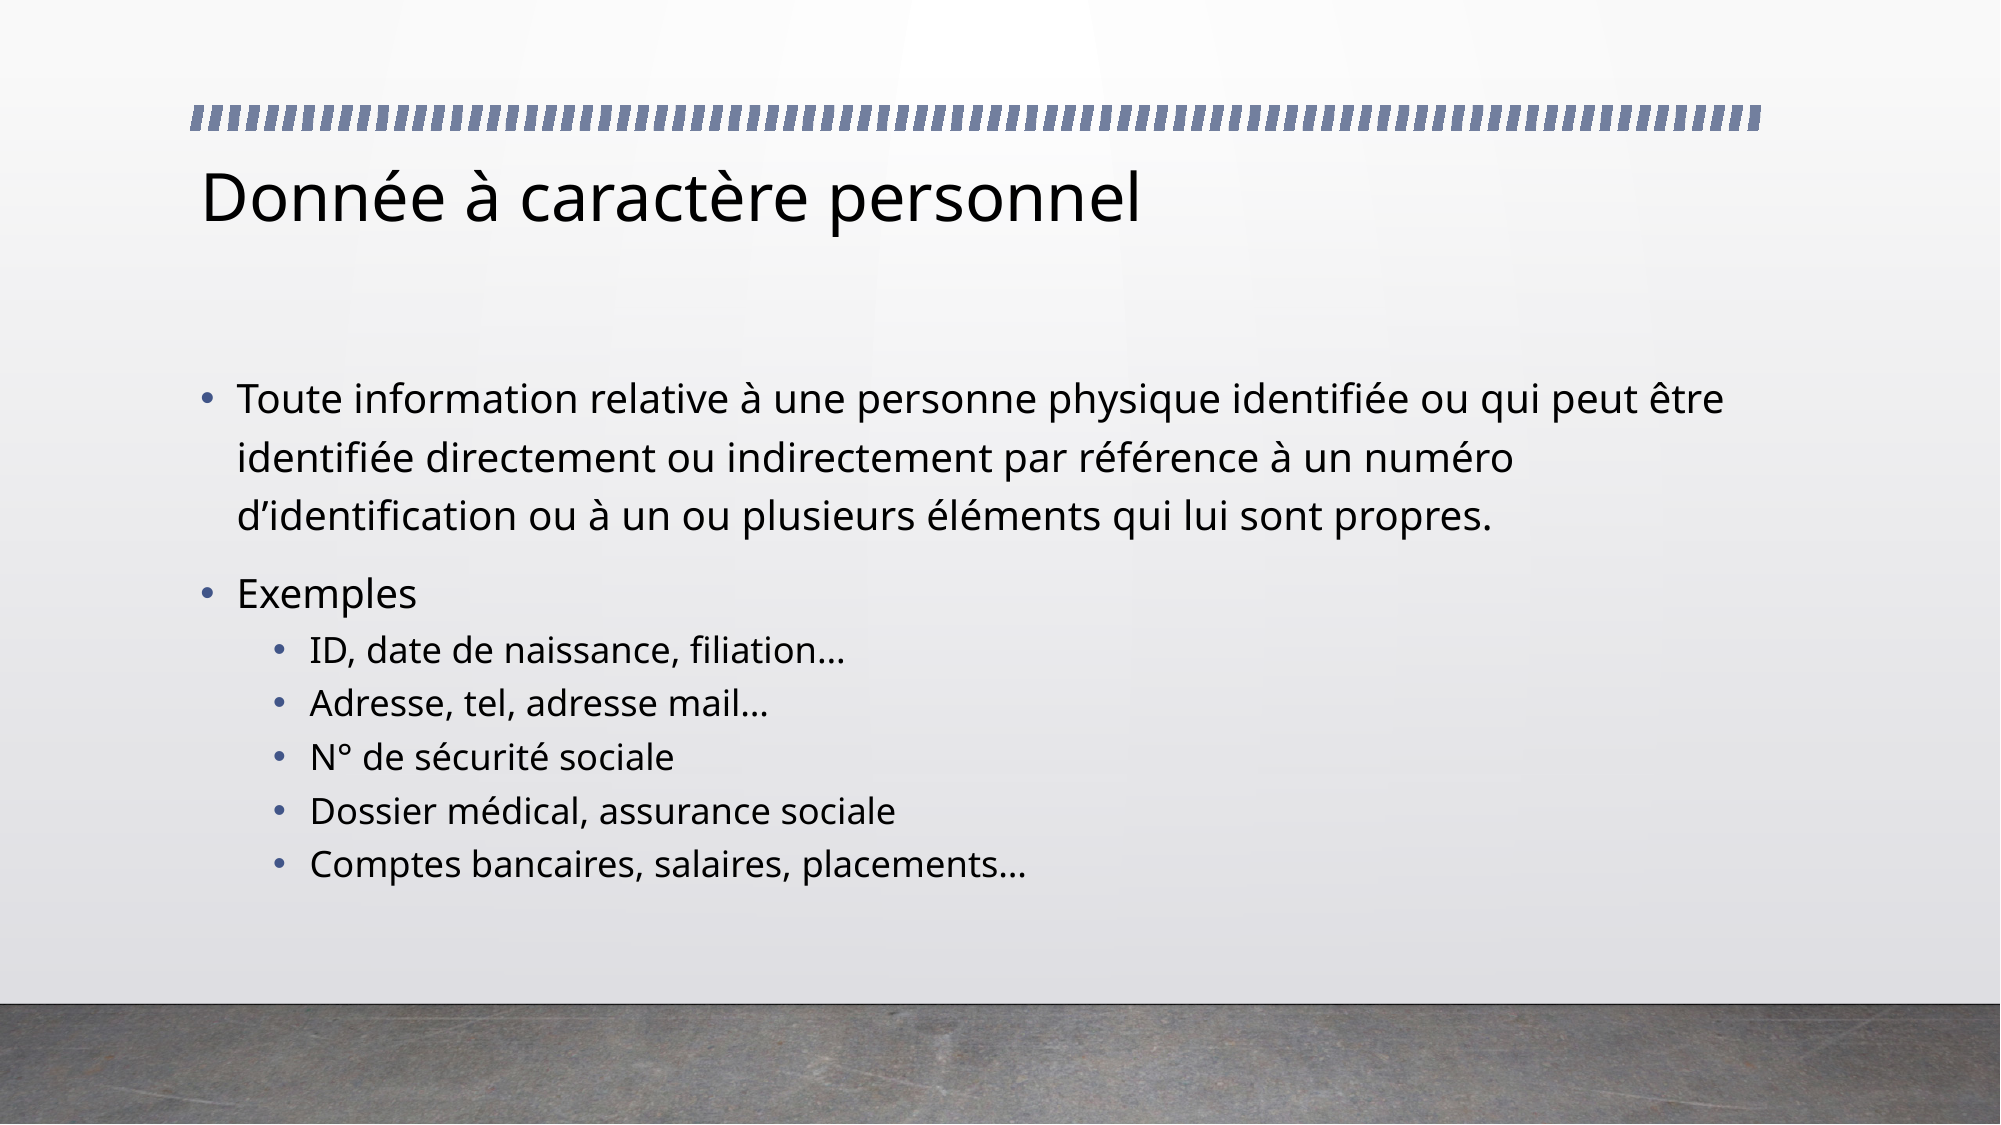

# Donnée à caractère personnel
Toute information relative à une personne physique identifiée ou qui peut être identifiée directement ou indirectement par référence à un numéro d’identification ou à un ou plusieurs éléments qui lui sont propres.
Exemples
ID, date de naissance, filiation…
Adresse, tel, adresse mail…
N° de sécurité sociale
Dossier médical, assurance sociale
Comptes bancaires, salaires, placements…